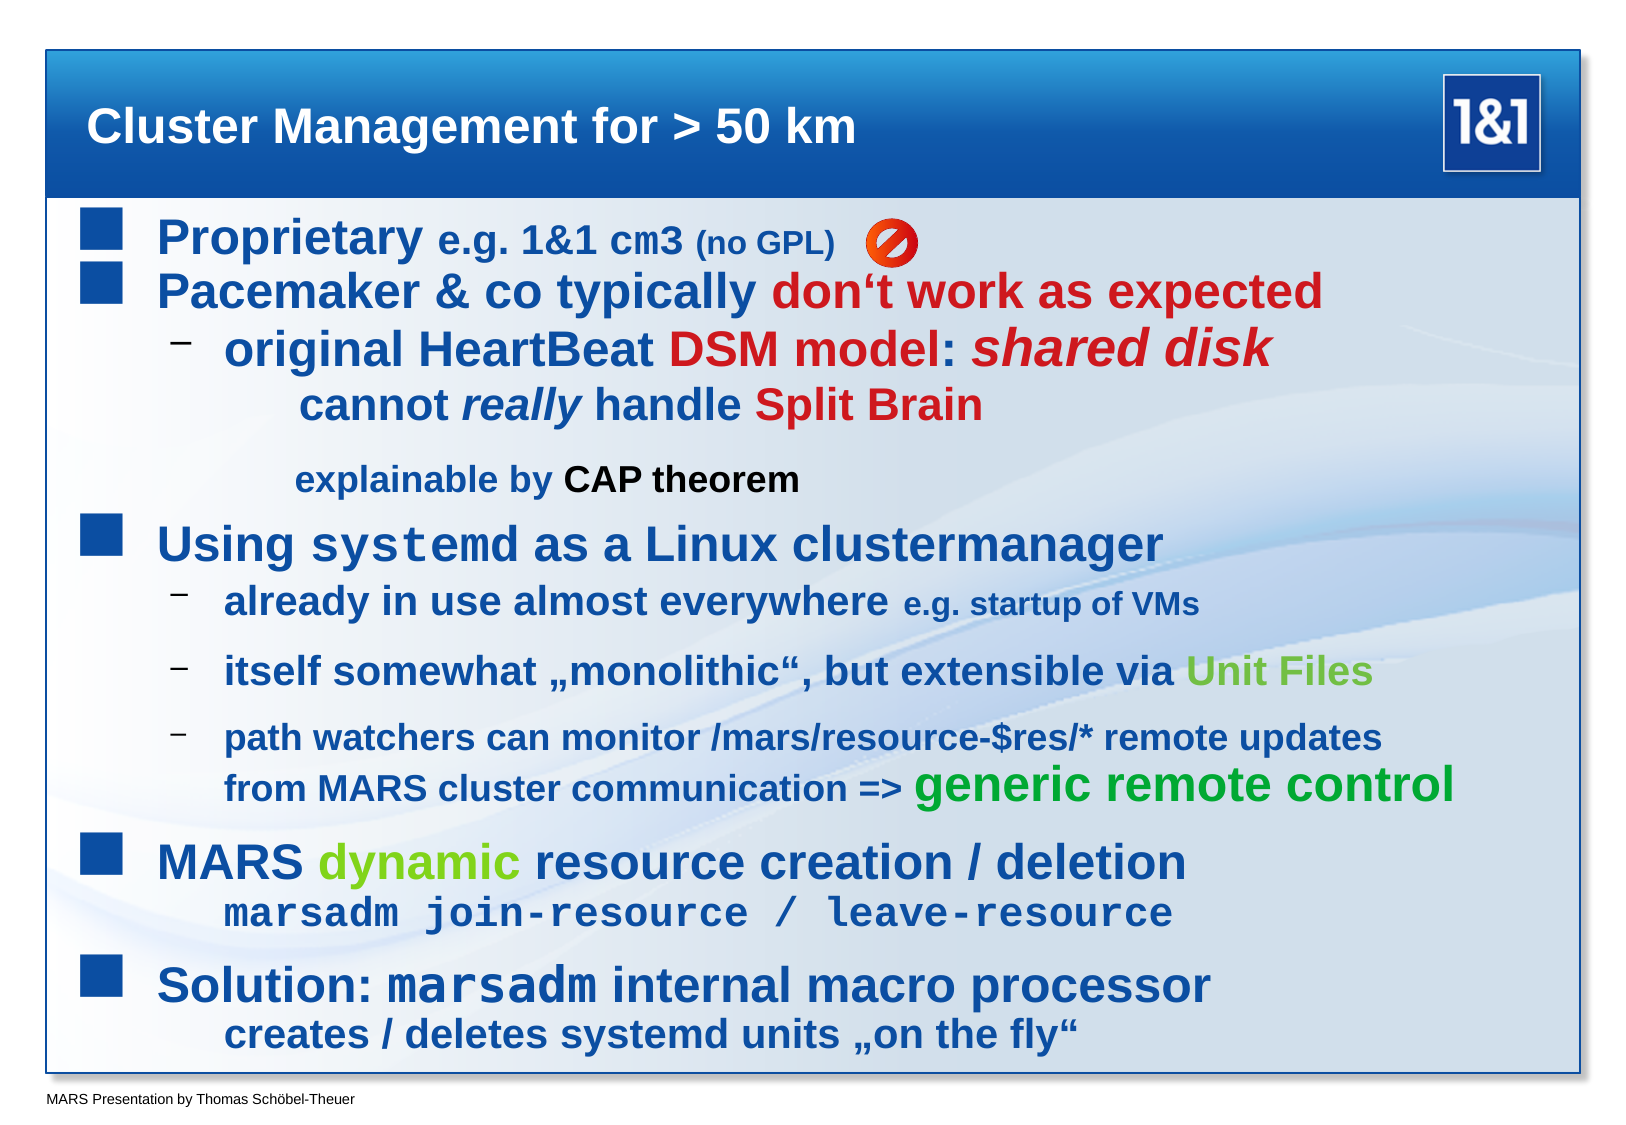

# Cluster Management for > 50 km
Proprietary e.g. 1&1 cm3 (no GPL)
Pacemaker & co typically don‘t work as expected
original HeartBeat DSM model: shared disk
	cannot really handle Split Brain
explainable by CAP theorem
Using systemd as a Linux clustermanager
already in use almost everywhere e.g. startup of VMs
itself somewhat „monolithic“, but extensible via Unit Files
path watchers can monitor /mars/resource-$res/* remote updates from MARS cluster communication => generic remote control
MARS dynamic resource creation / deletion
marsadm join-resource / leave-resource
Solution: marsadm internal macro processor
creates / deletes systemd units „on the fly“
MARS Presentation by Thomas Schöbel-Theuer